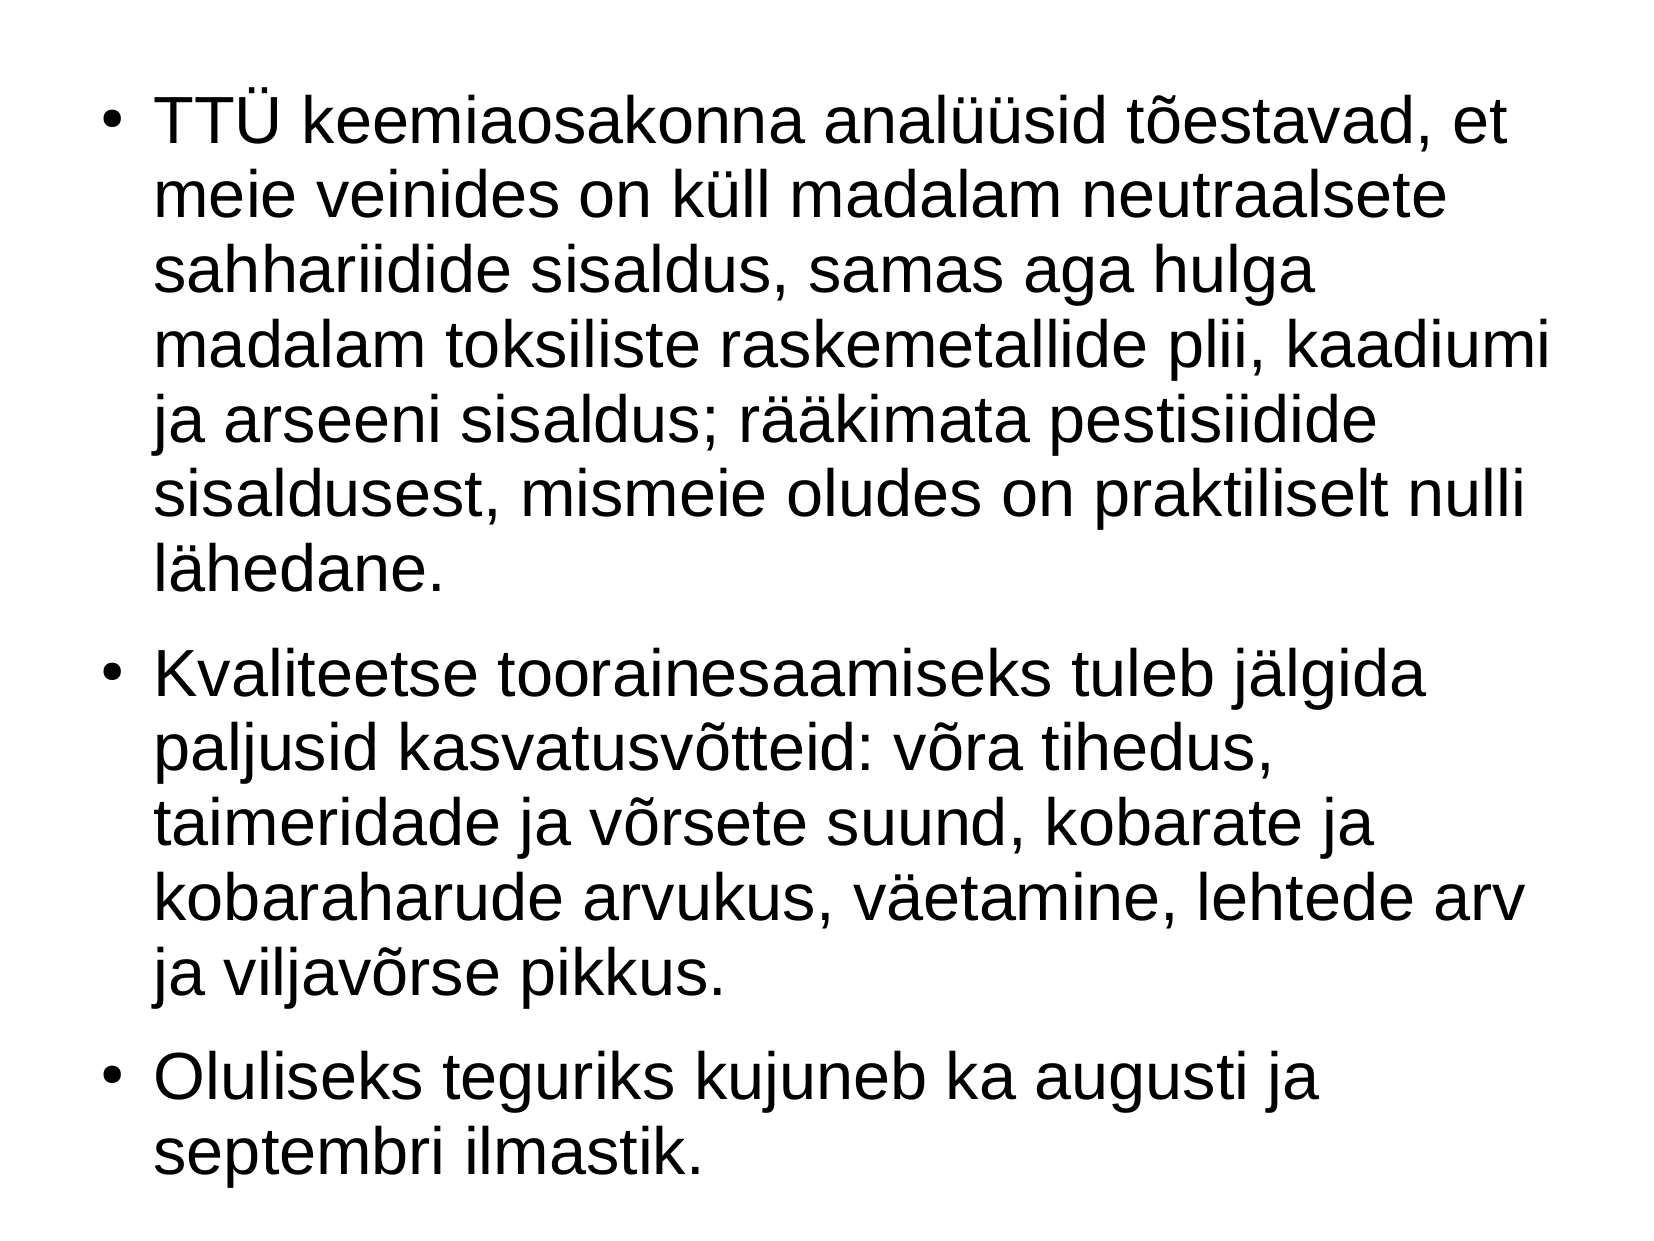

# TTÜ keemiaosakonna analüüsid tõestavad, et meie veinides on küll madalam neutraalsete sahhariidide sisaldus, samas aga hulga madalam toksiliste raskemetallide plii, kaadiumi ja arseeni sisaldus; rääkimata pestisiidide sisaldusest, mismeie oludes on praktiliselt nulli lähedane.
Kvaliteetse toorainesaamiseks tuleb jälgida paljusid kasvatusvõtteid: võra tihedus, taimeridade ja võrsete suund, kobarate ja kobaraharude arvukus, väetamine, lehtede arv ja viljavõrse pikkus.
Oluliseks teguriks kujuneb ka augusti ja septembri ilmastik.